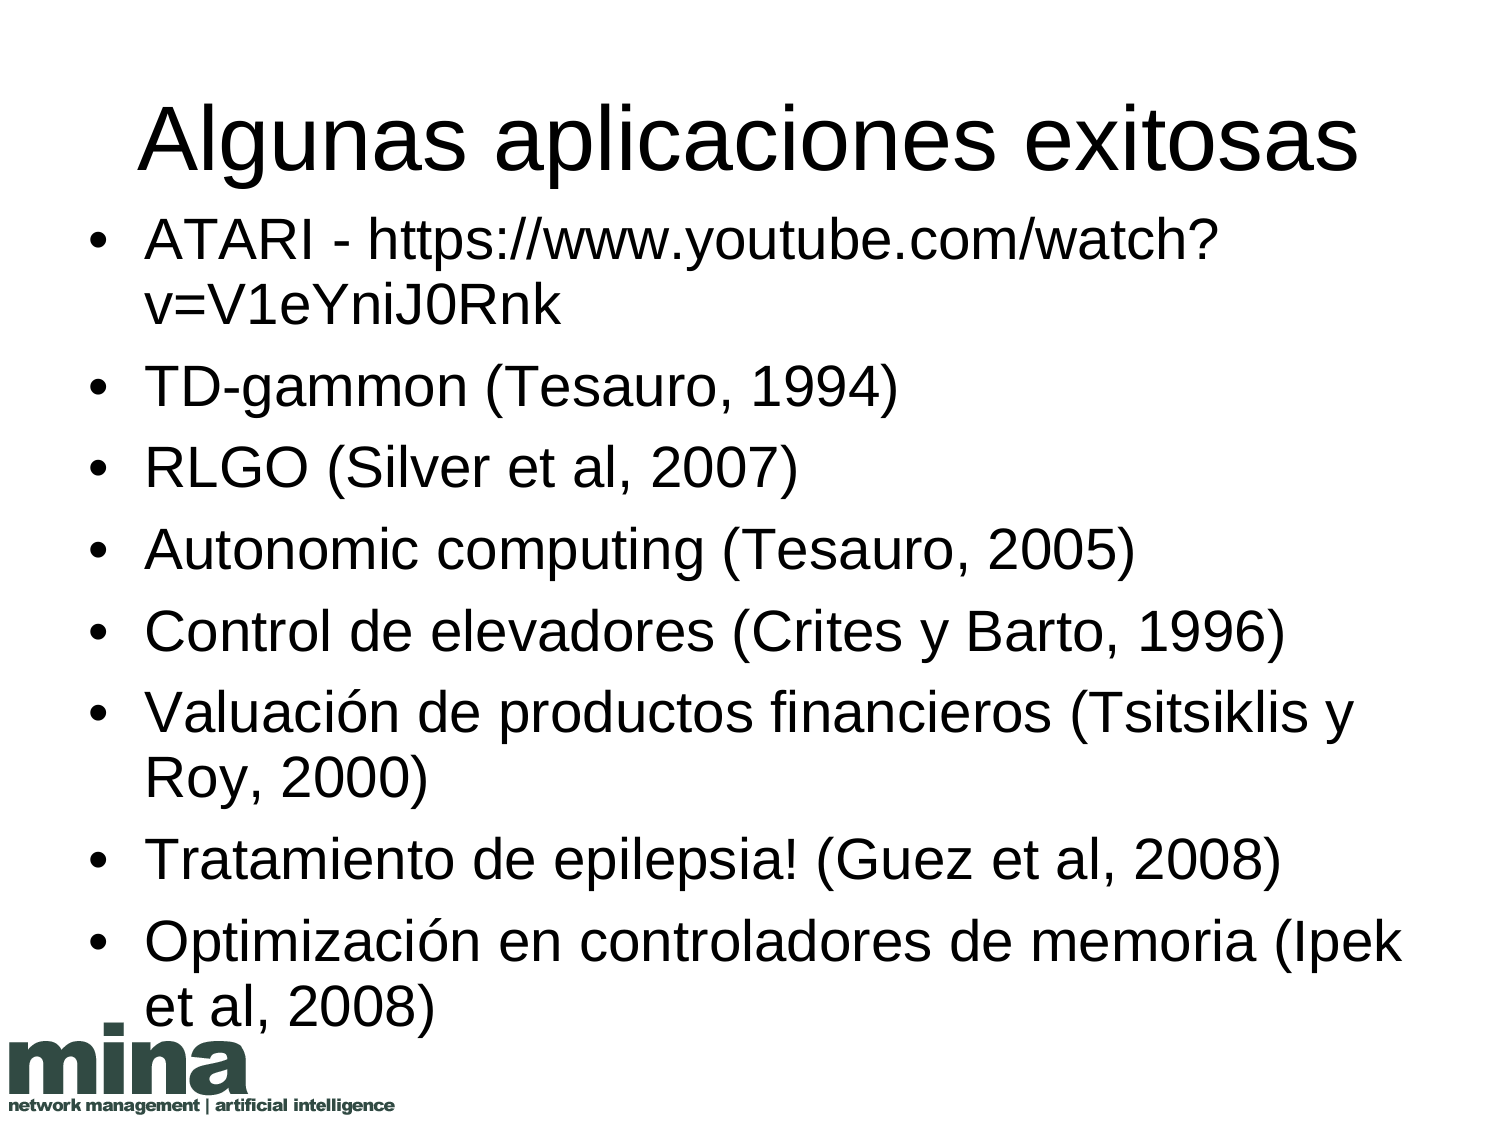

# Algunas aplicaciones exitosas
ATARI - https://www.youtube.com/watch?v=V1eYniJ0Rnk
TD-gammon (Tesauro, 1994)
RLGO (Silver et al, 2007)
Autonomic computing (Tesauro, 2005)
Control de elevadores (Crites y Barto, 1996)
Valuación de productos financieros (Tsitsiklis y Roy, 2000)
Tratamiento de epilepsia! (Guez et al, 2008)
Optimización en controladores de memoria (Ipek et al, 2008)